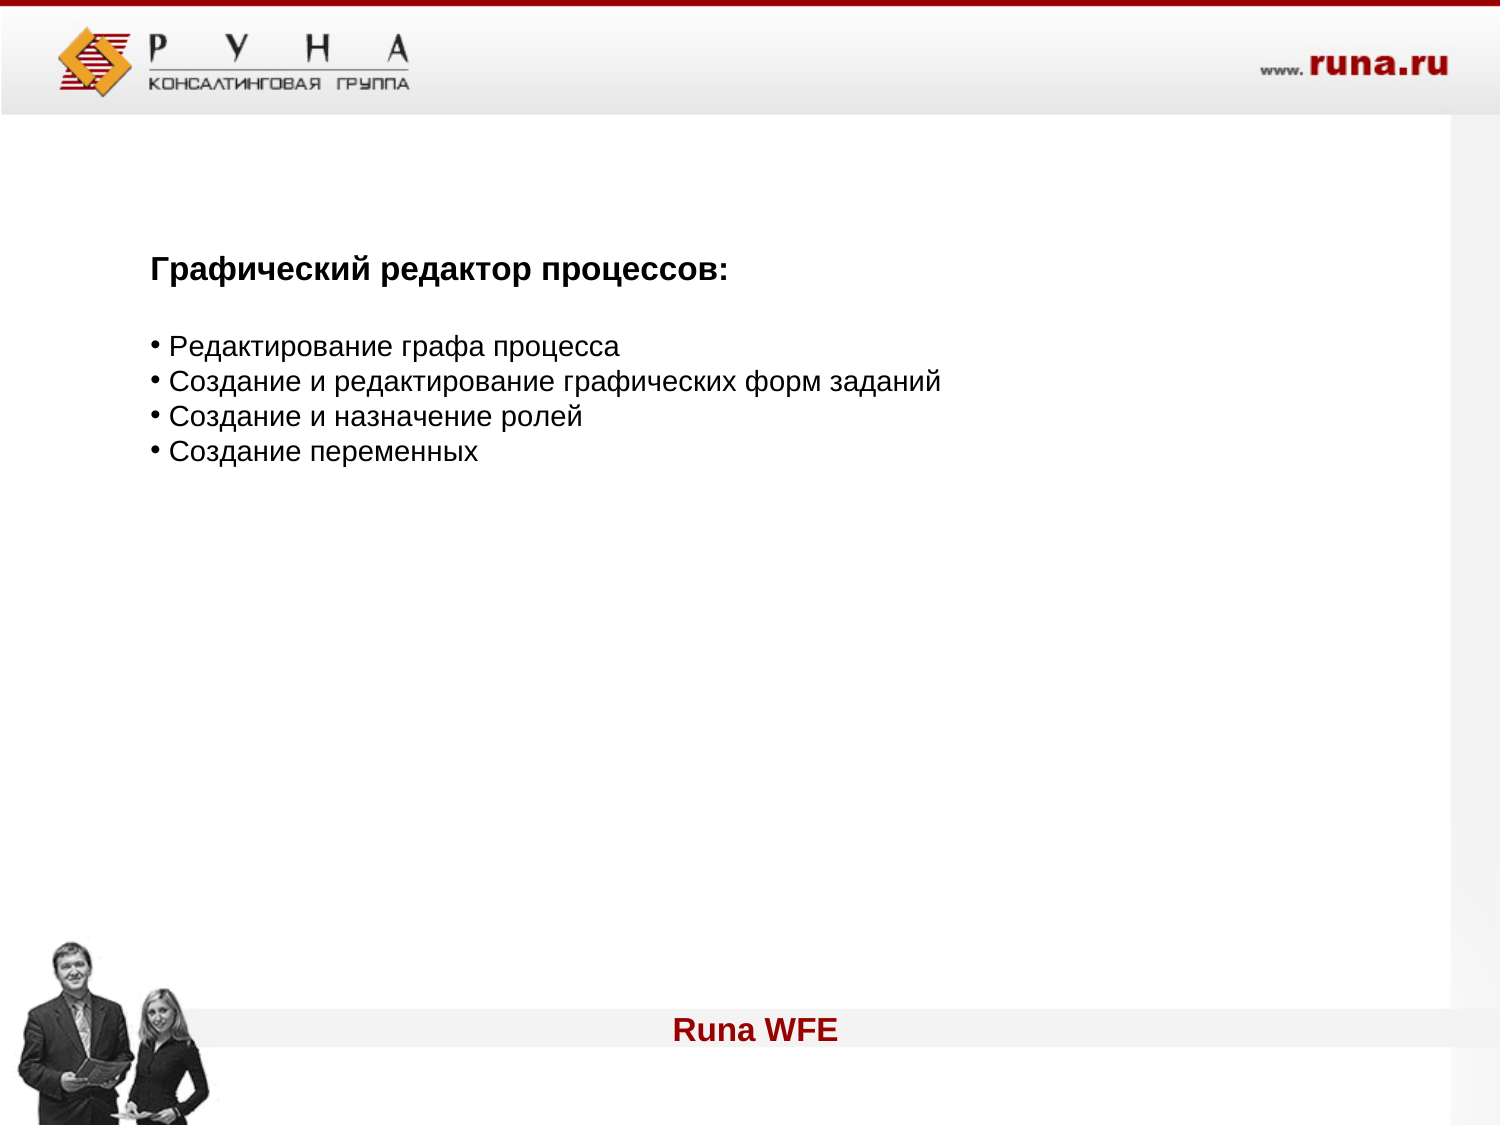

Графический редактор процессов:
 Редактирование графа процесса
 Создание и редактирование графических форм заданий
 Создание и назначение ролей
 Создание переменных
Runa WFE